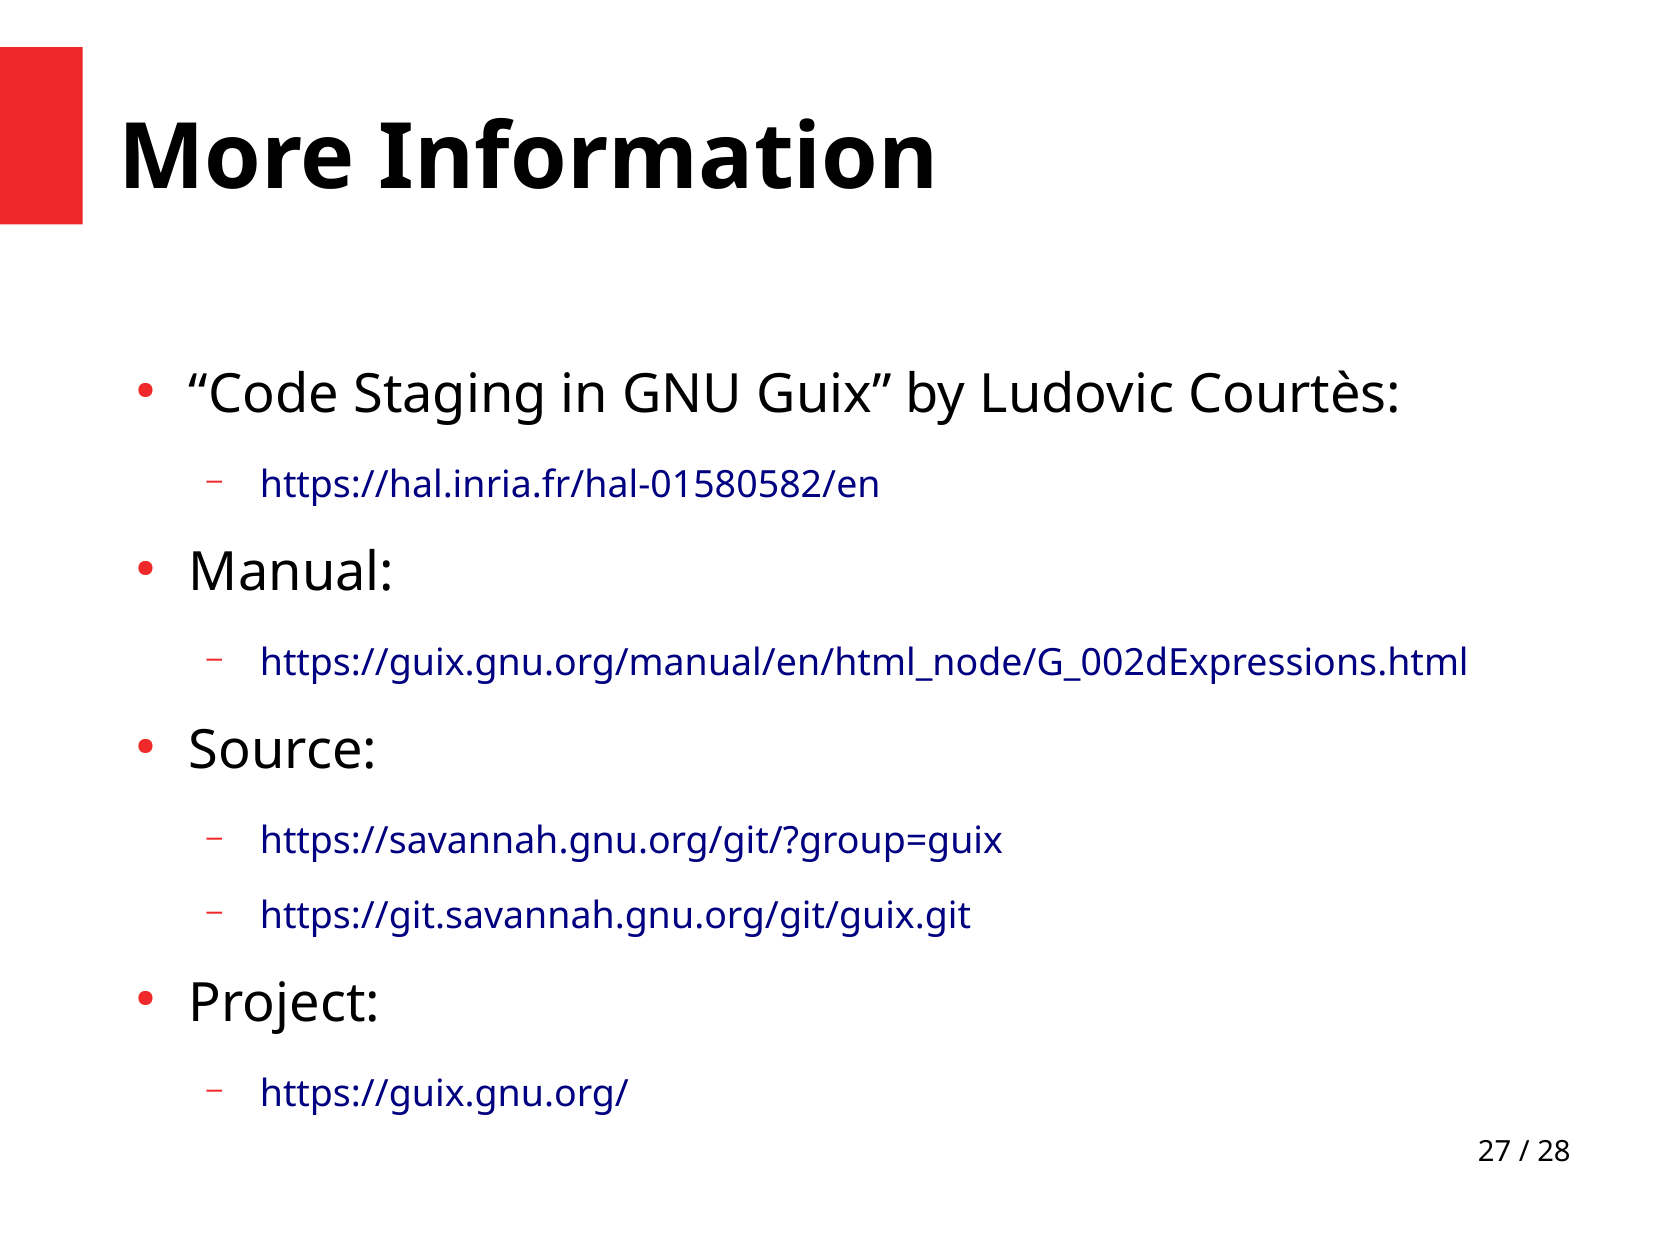

# More Information
“Code Staging in GNU Guix” by Ludovic Courtès:
https://hal.inria.fr/hal-01580582/en
Manual:
https://guix.gnu.org/manual/en/html_node/G_002dExpressions.html
Source:
https://savannah.gnu.org/git/?group=guix
https://git.savannah.gnu.org/git/guix.git
Project:
https://guix.gnu.org/
27